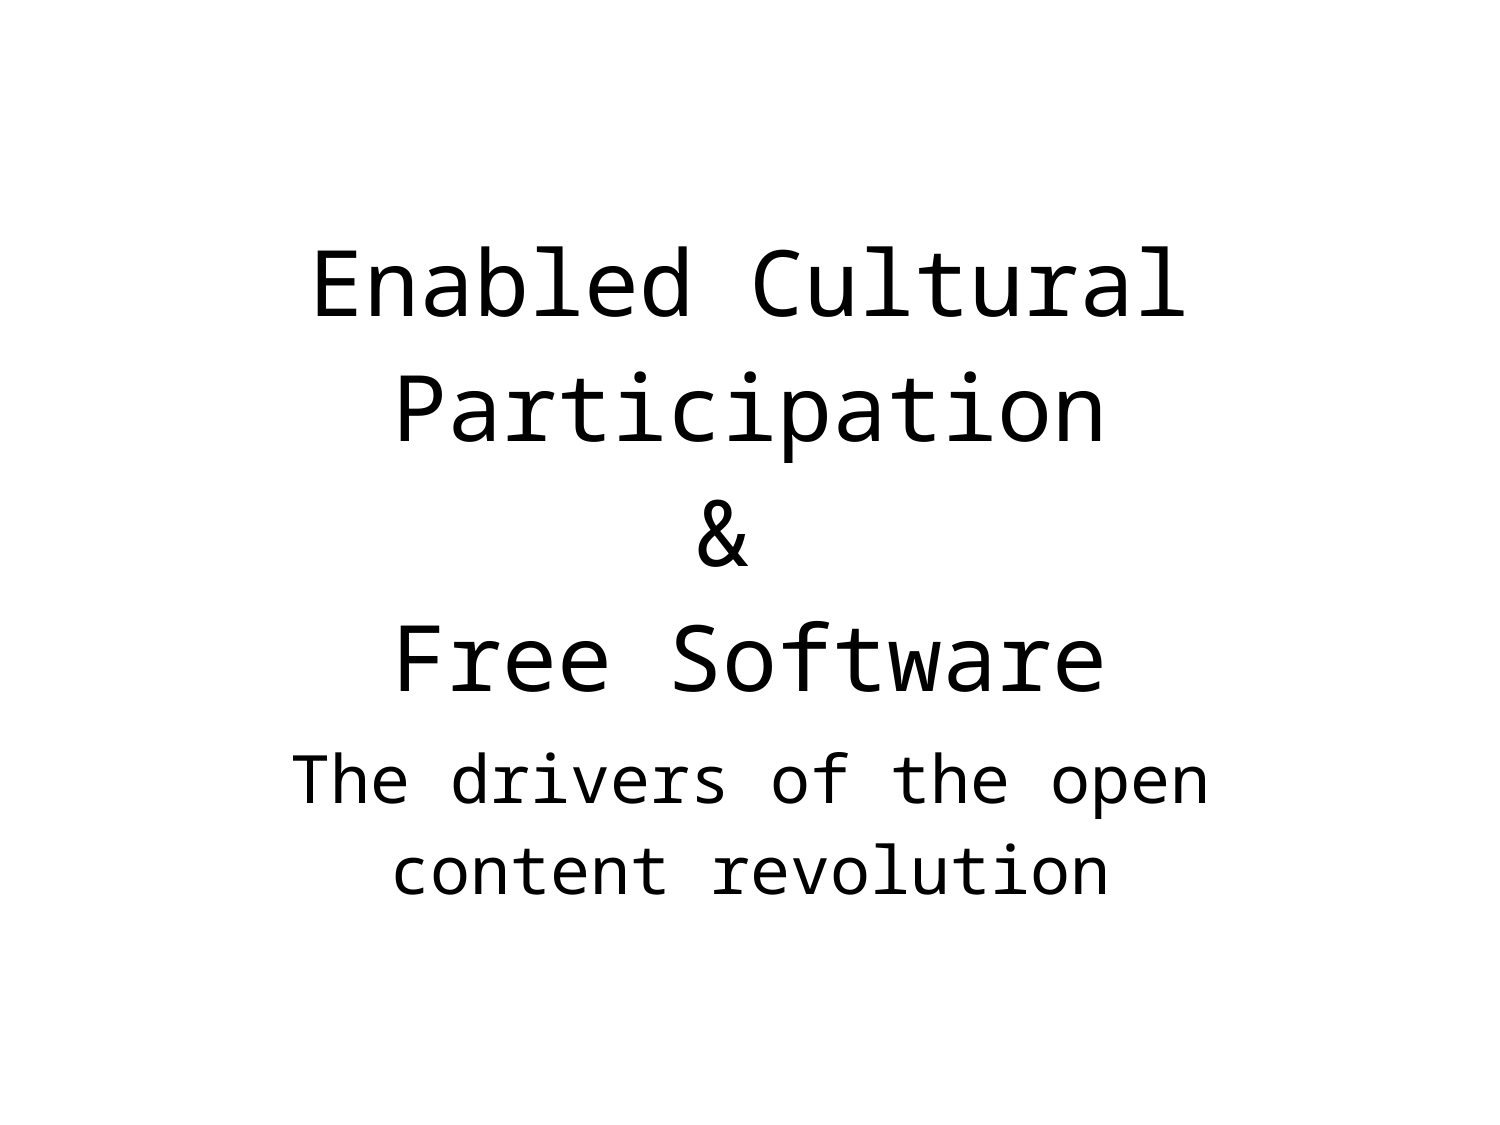

# Enabled Cultural Participation & Free Software
The drivers of the open content revolution